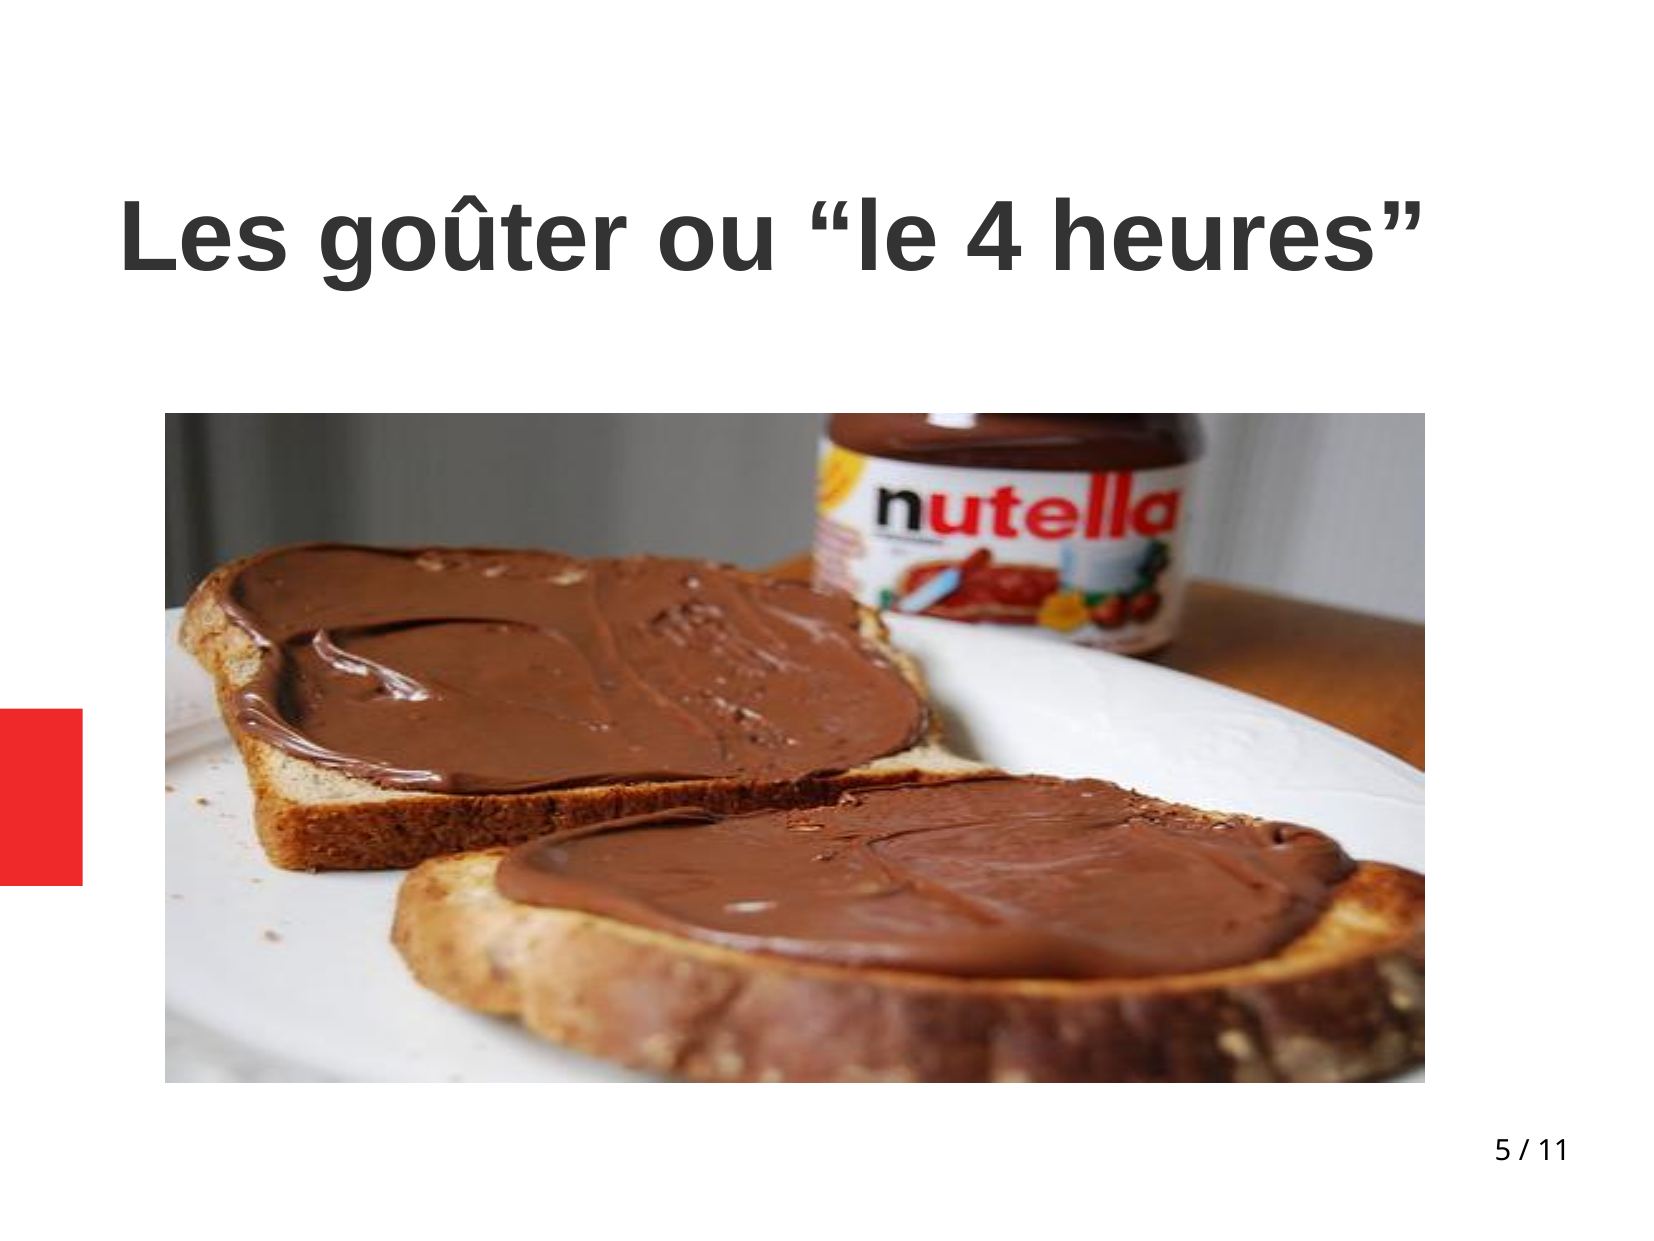

# Les goûter ou “le 4 heures”
5